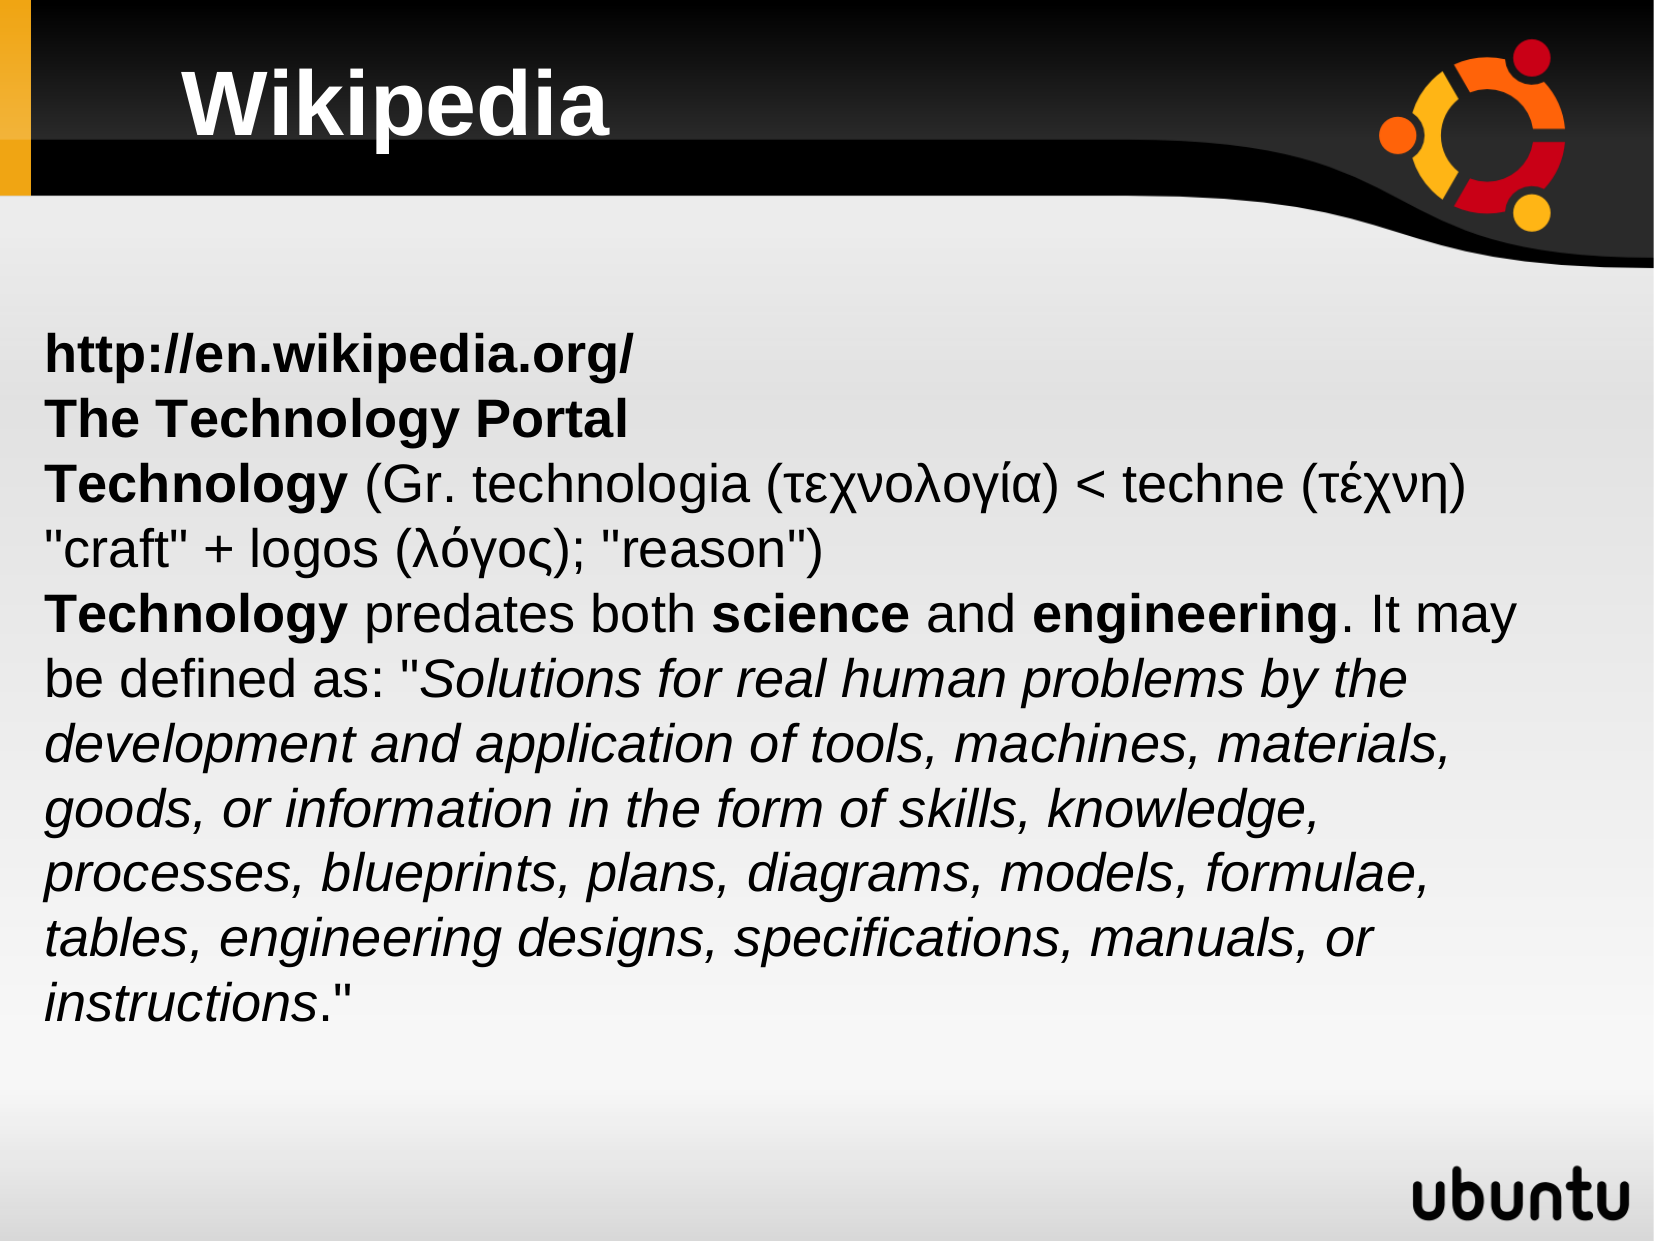

# Wikipedia
http://en.wikipedia.org/
The Technology Portal
Technology (Gr. technologia (τεχνολογία) < techne (τέχνη) "craft" + logos (λόγος); "reason")
Technology predates both science and engineering. It may be defined as: "Solutions for real human problems by the development and application of tools, machines, materials, goods, or information in the form of skills, knowledge, processes, blueprints, plans, diagrams, models, formulae, tables, engineering designs, specifications, manuals, or instructions."